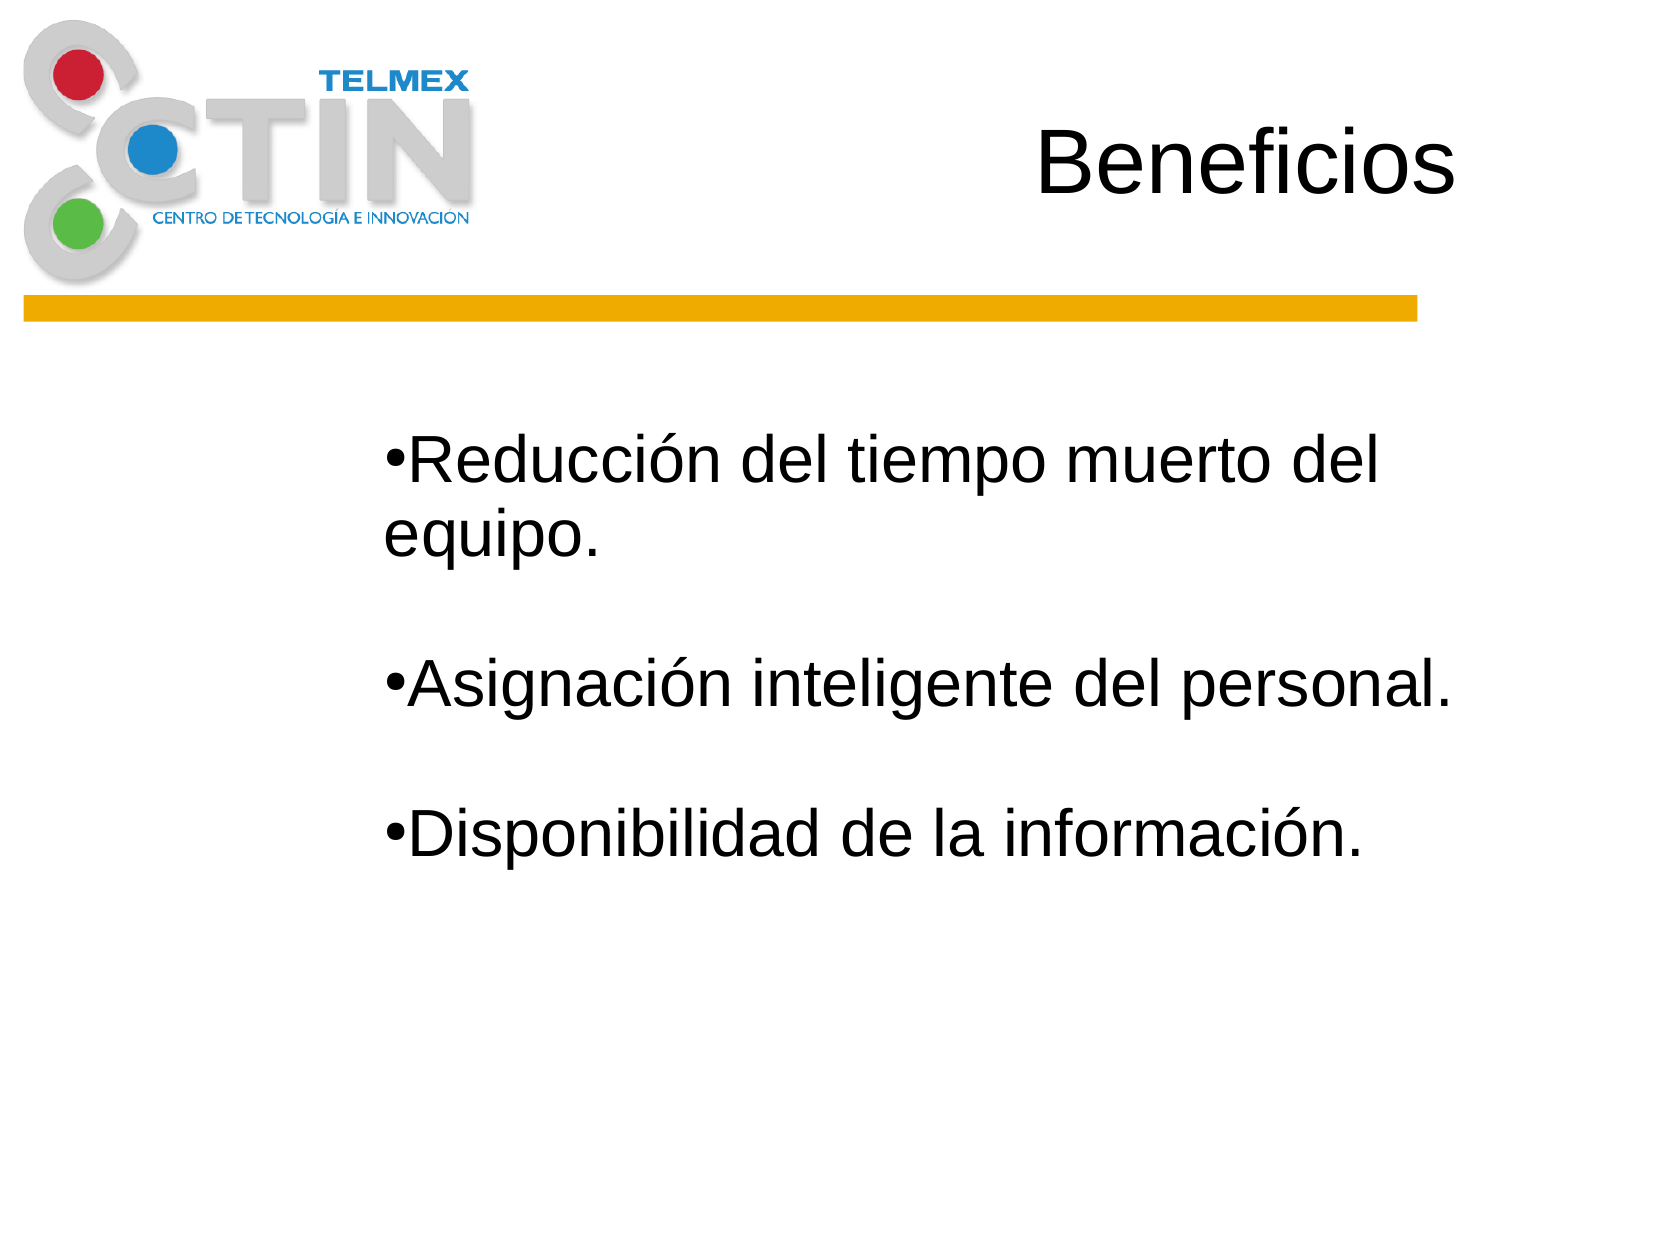

# Beneficios
Reducción del tiempo muerto del equipo.
Asignación inteligente del personal.
Disponibilidad de la información.